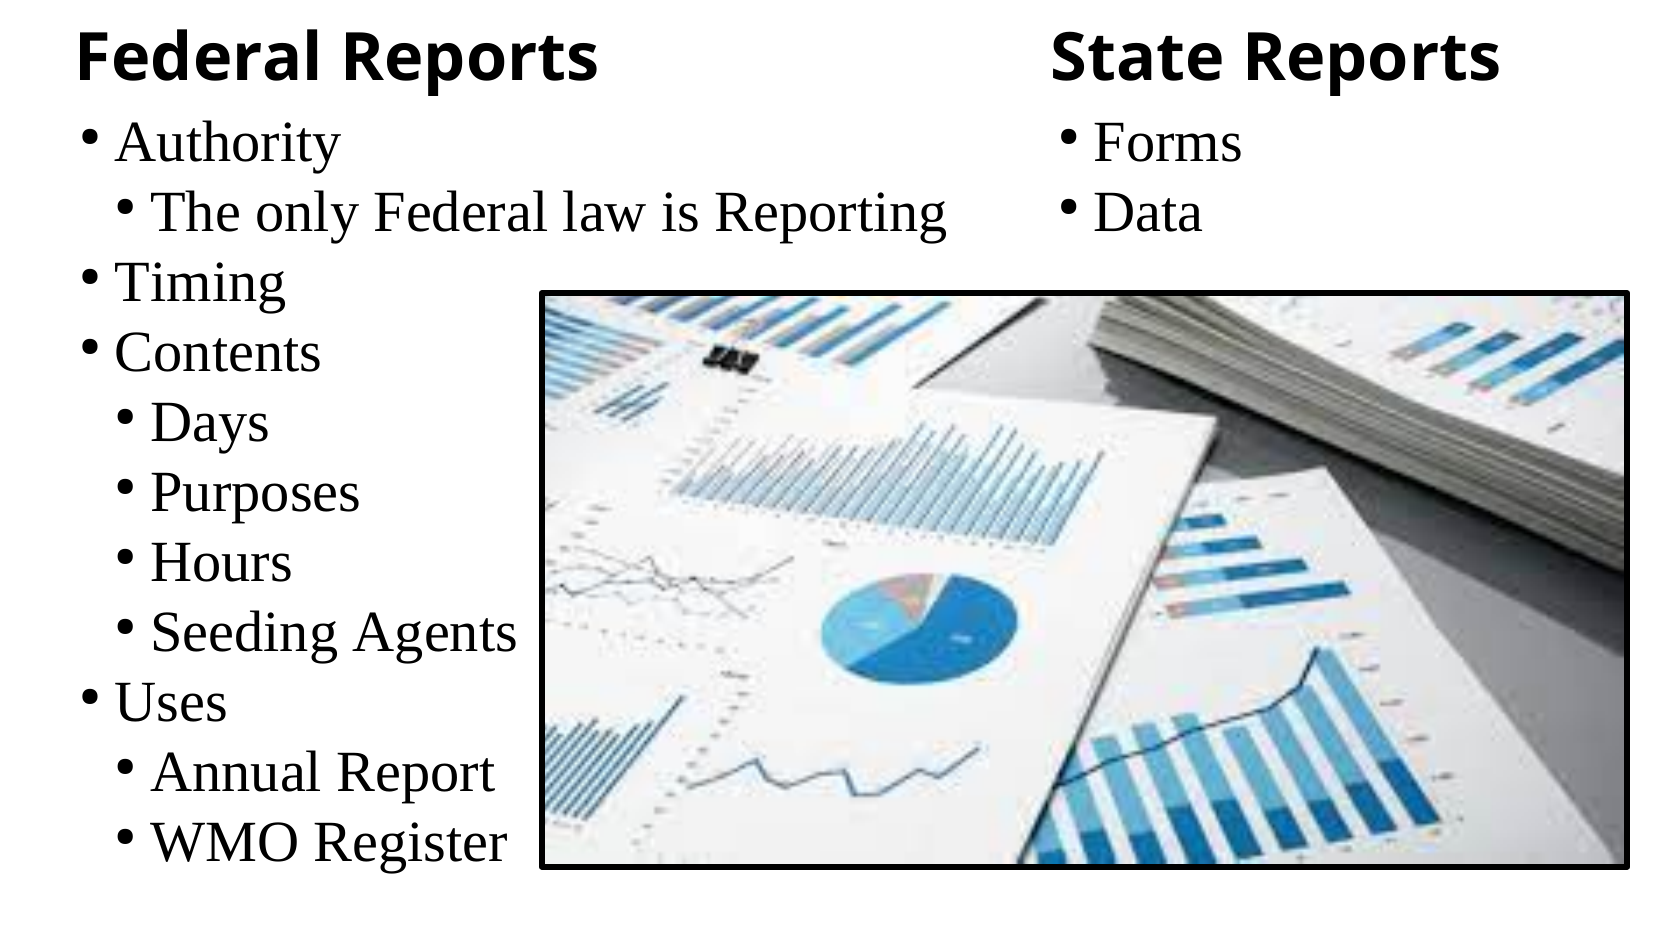

# Federal Reports
State Reports
Forms
Data
Authority
The only Federal law is Reporting
Timing
Contents
Days
Purposes
Hours
Seeding Agents
Uses
Annual Report
WMO Register